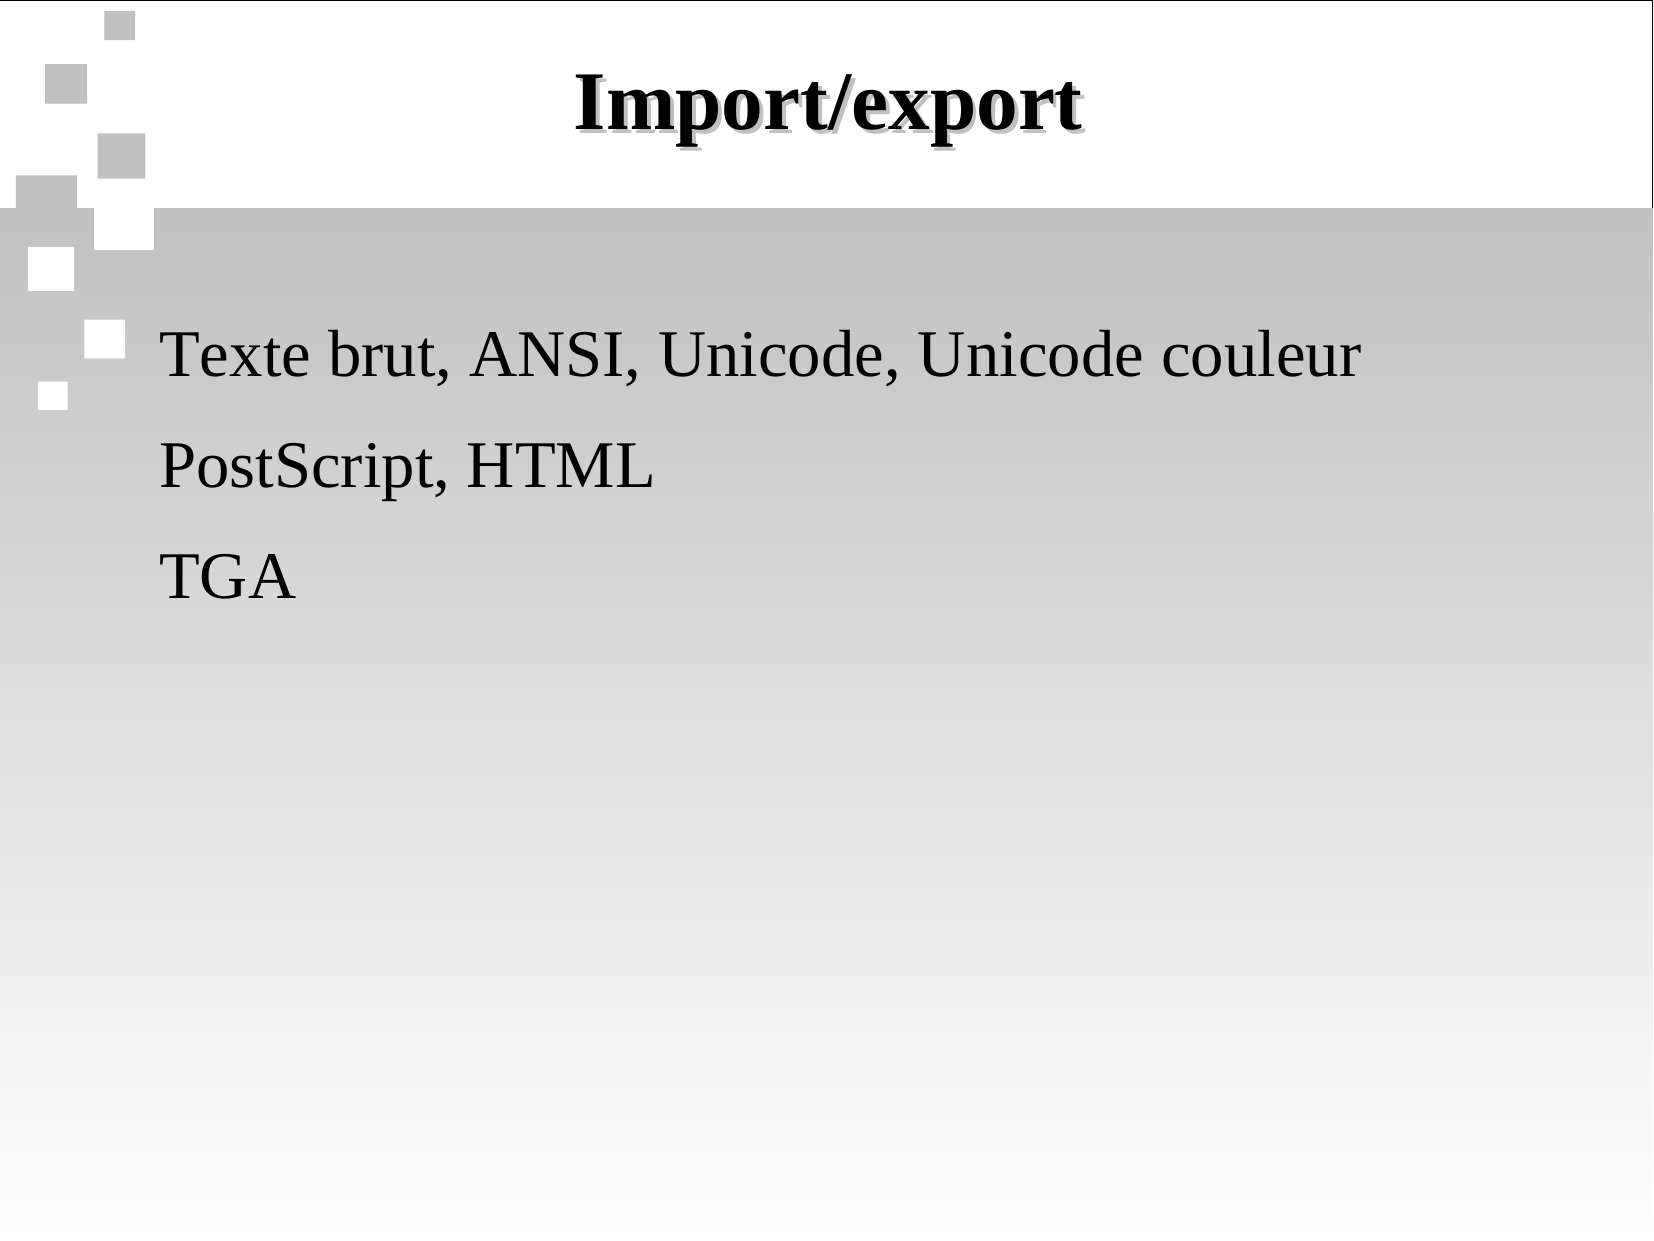

# Import/export
Texte brut, ANSI, Unicode, Unicode couleur
PostScript, HTML
TGA